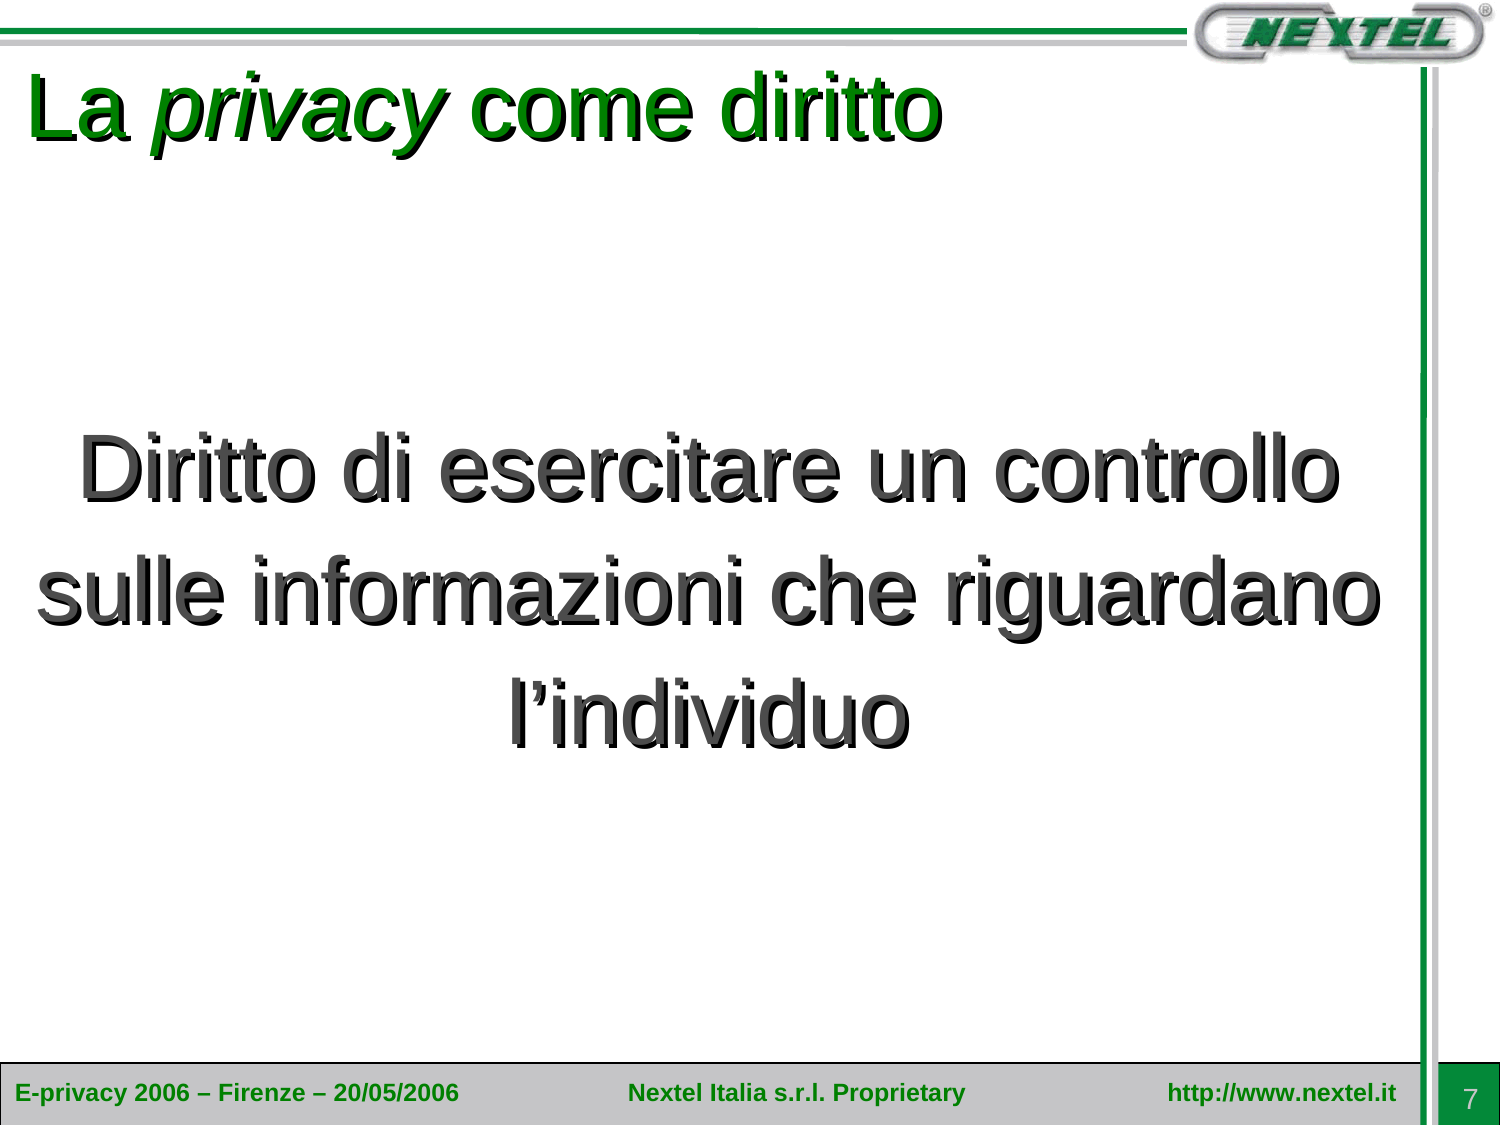

La privacy come diritto
# Diritto di esercitare un controllo sulle informazioni che riguardano l’individuo
7